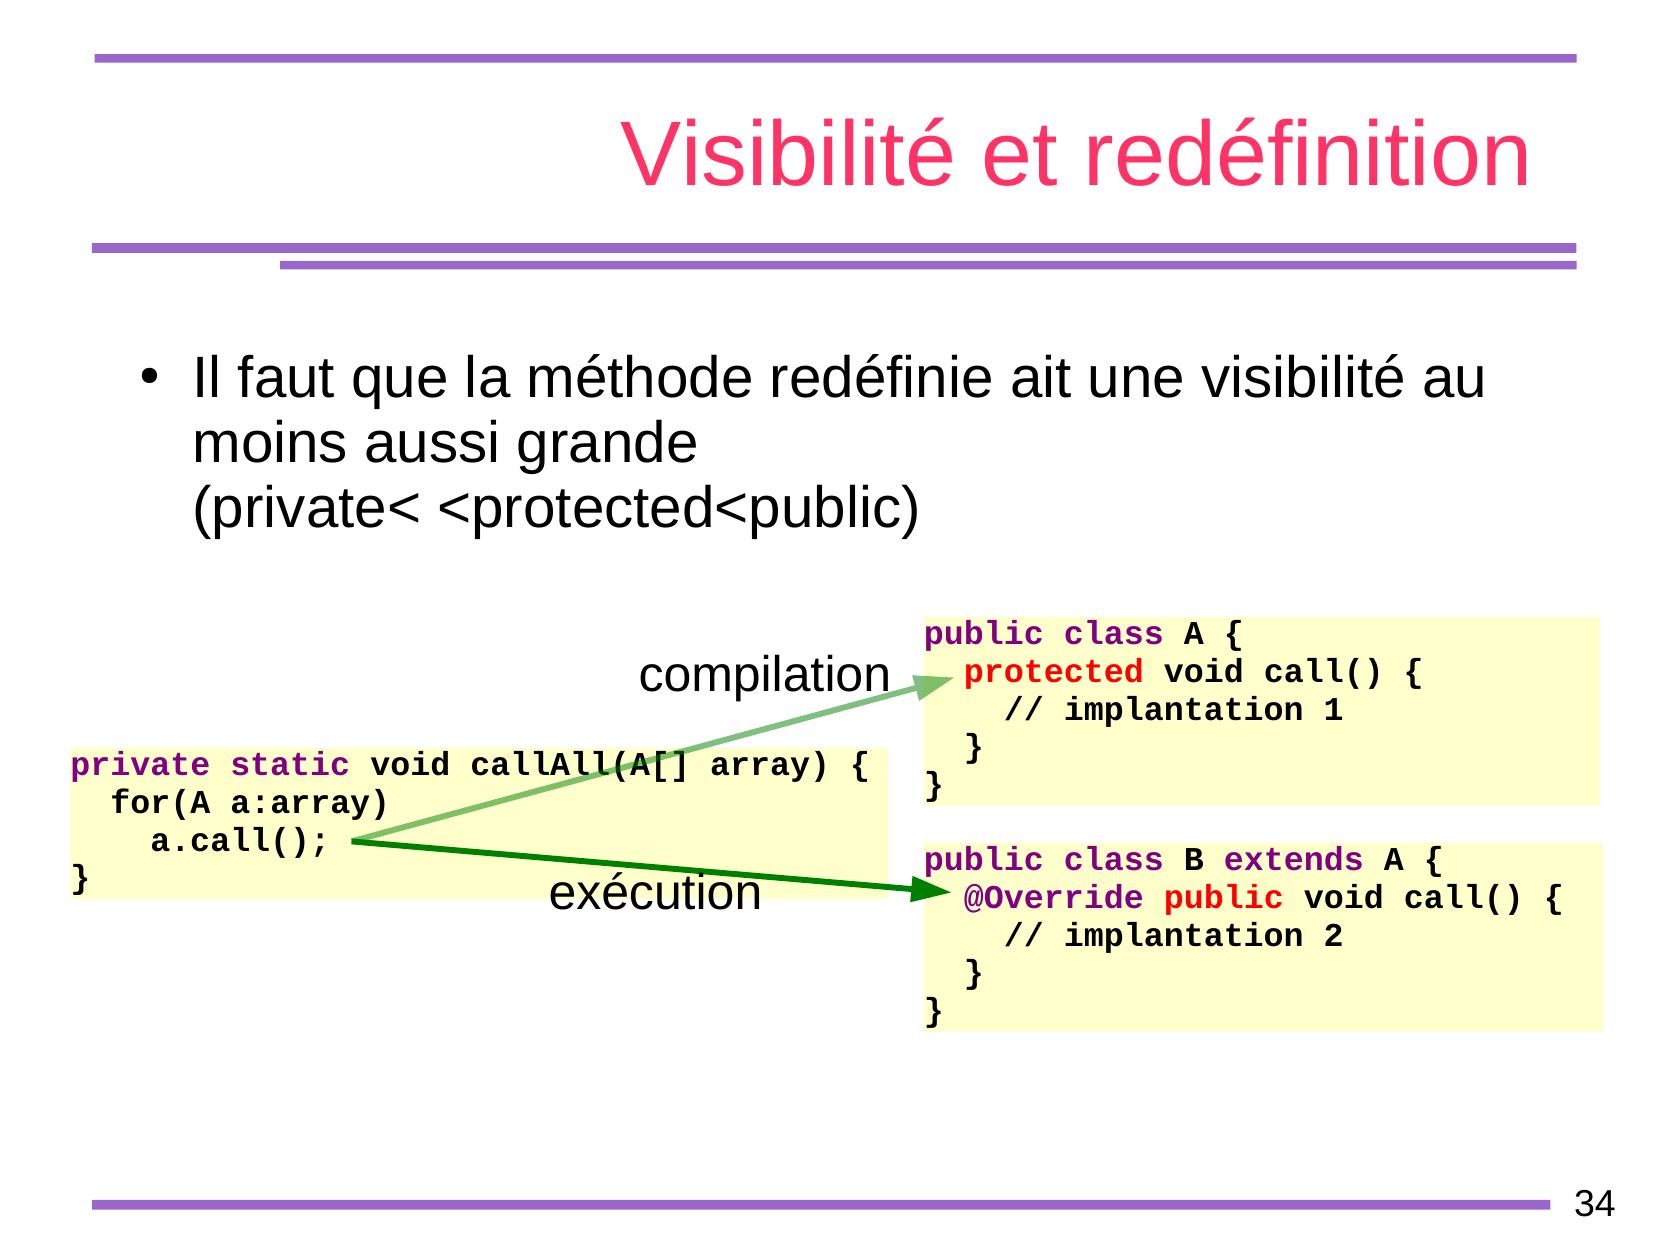

# Visibilité et redéfinition
Il faut que la méthode redéfinie ait une visibilité au moins aussi grande
(private< <protected<public)
public class A {
 protected void call() {
 // implantation 1
 }
}
compilation
private static void callAll(A[] array) {
 for(A a:array)
 a.call();
}
public class B extends A {
 @Override public void call() {
 // implantation 2
 }
}
exécution